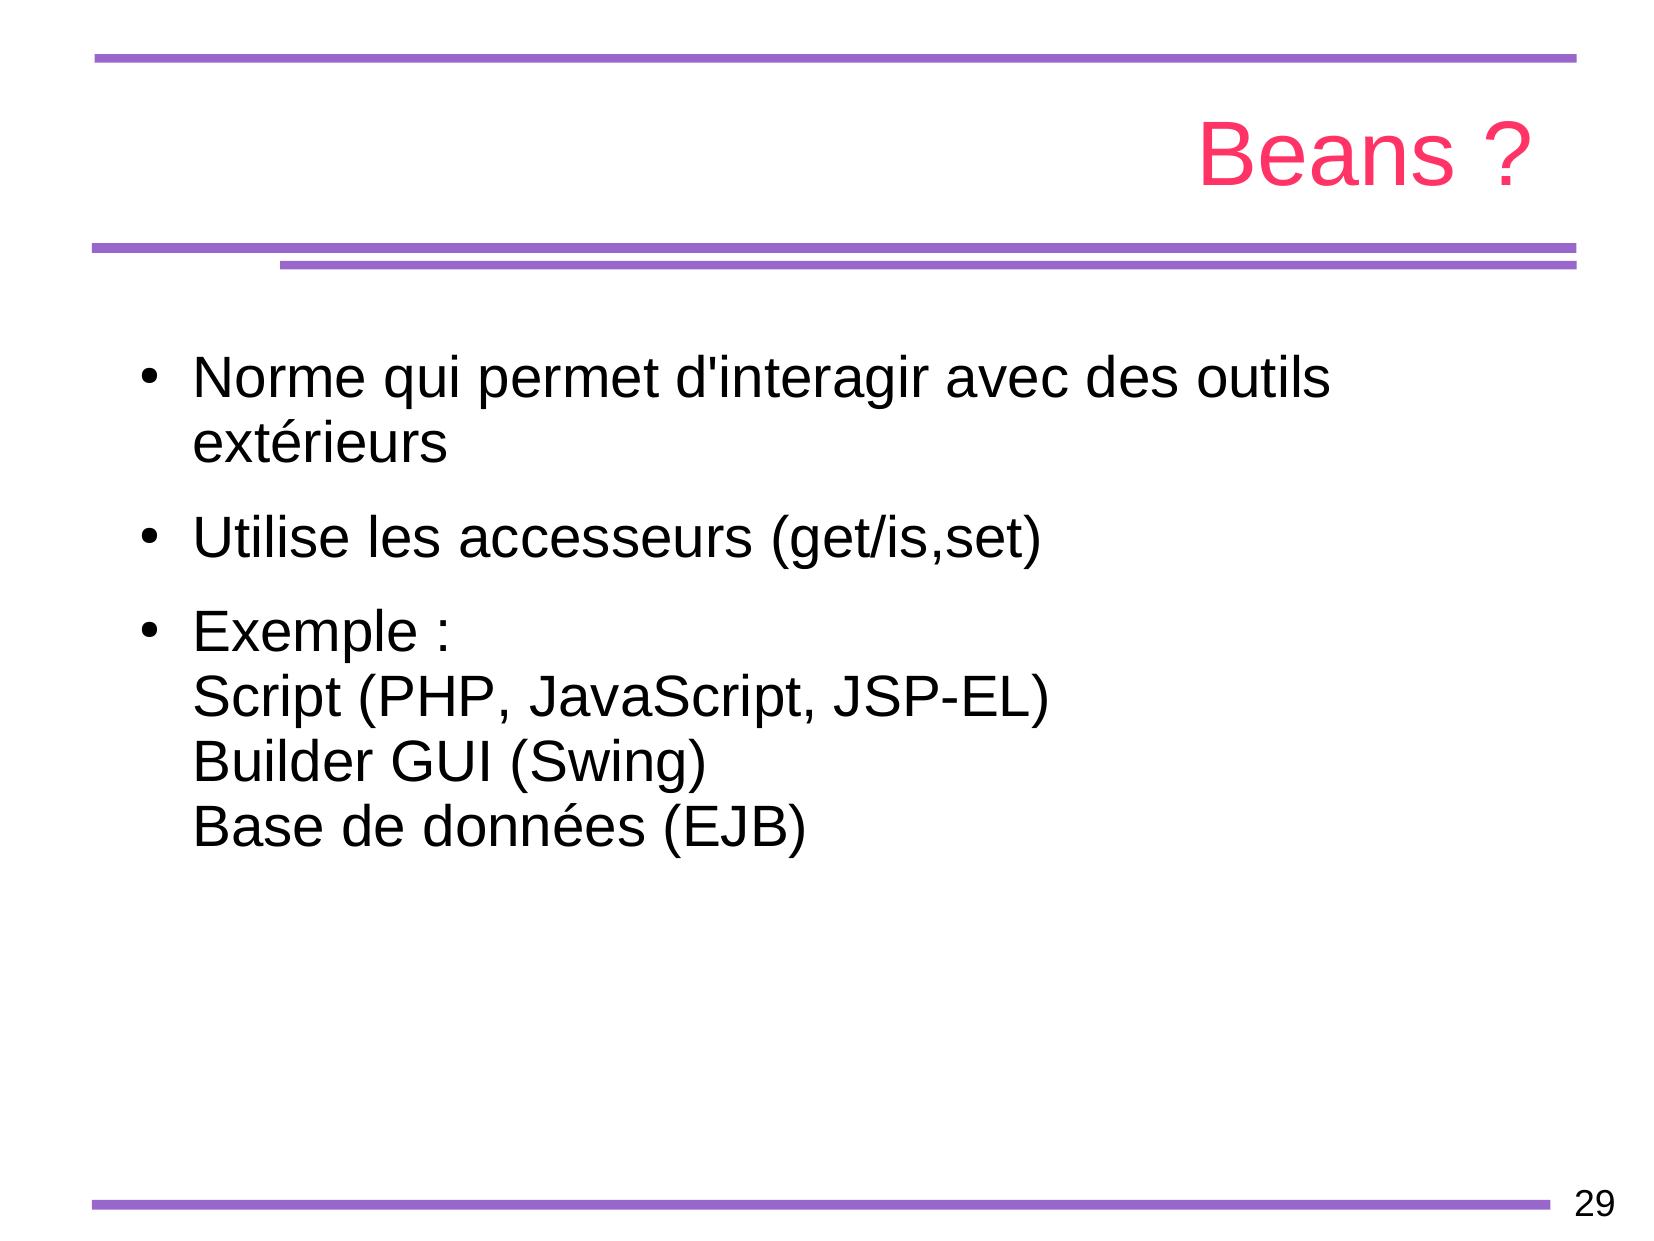

# Beans ?
Norme qui permet d'interagir avec des outils extérieurs
Utilise les accesseurs (get/is,set)
Exemple :
Script (PHP, JavaScript, JSP-EL)
Builder GUI (Swing)
Base de données (EJB)